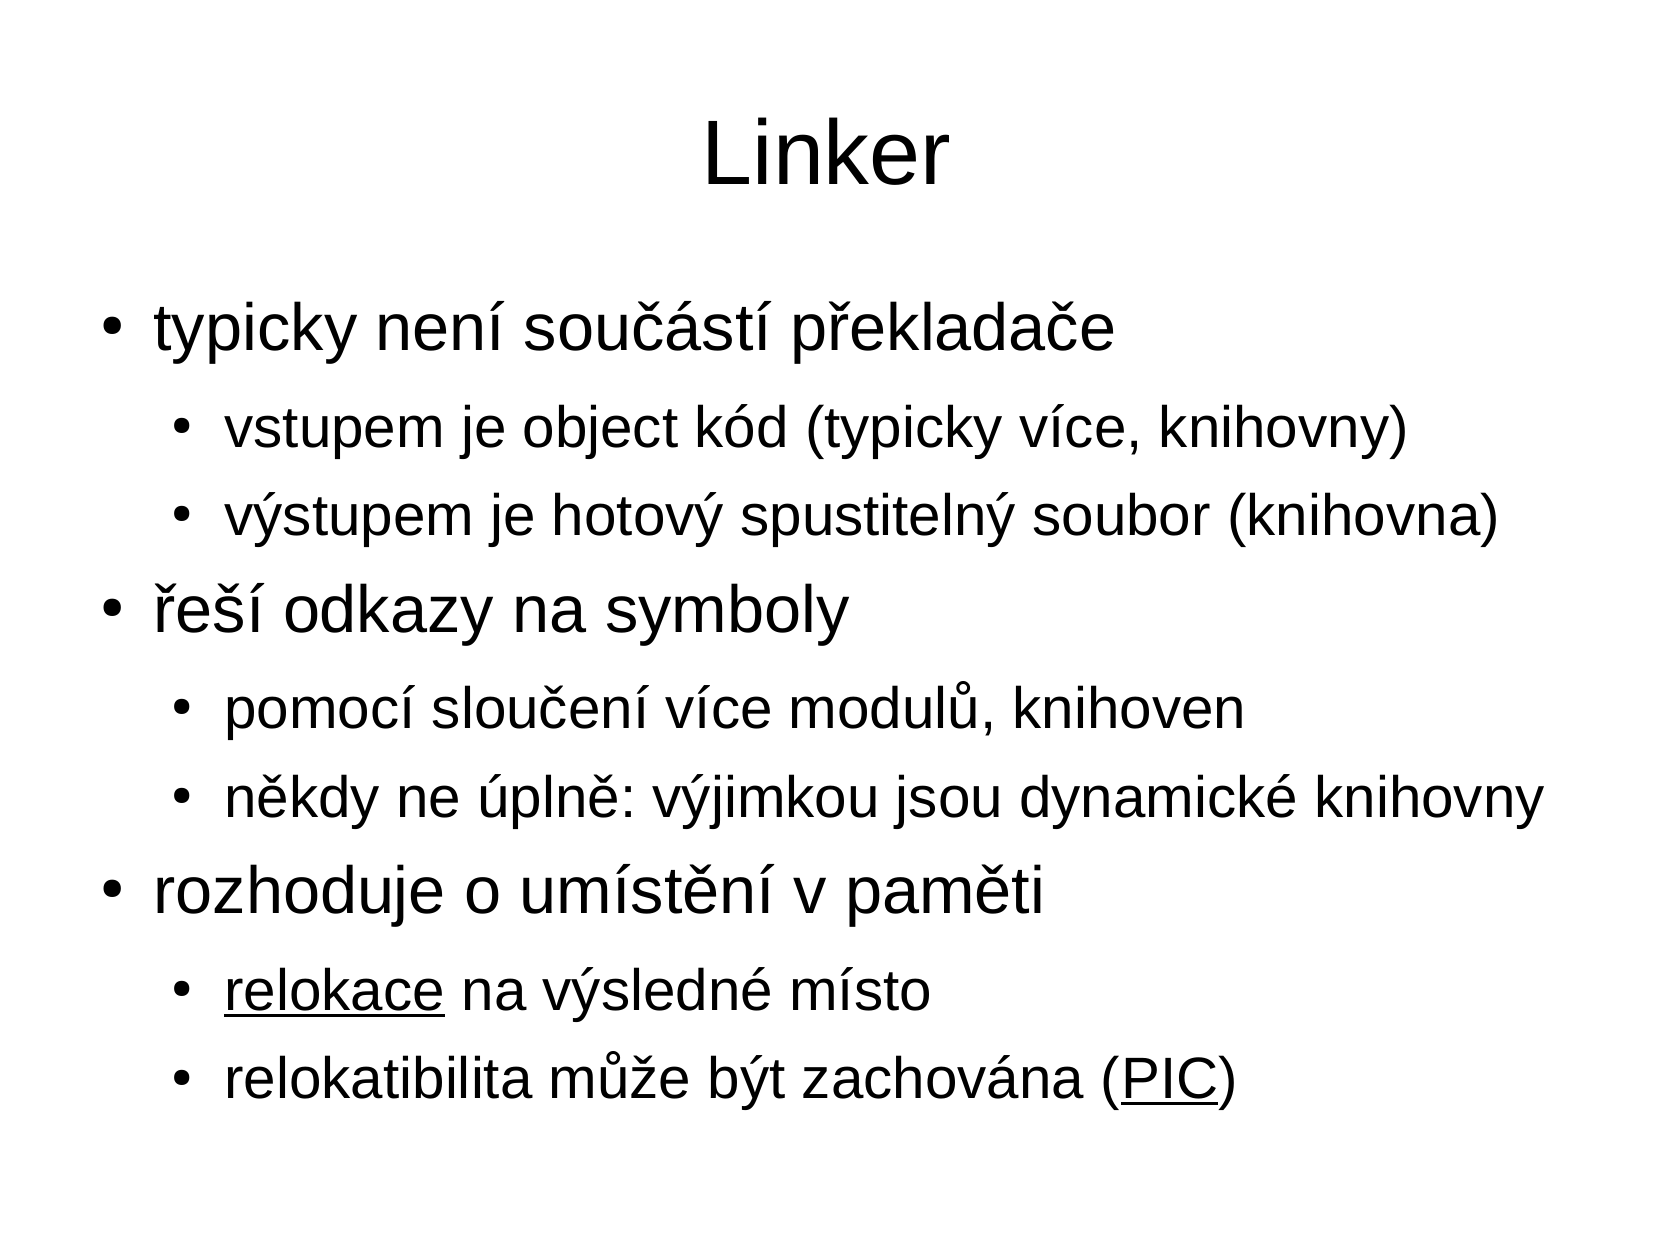

# Linker
typicky není součástí překladače
vstupem je object kód (typicky více, knihovny)
výstupem je hotový spustitelný soubor (knihovna)
řeší odkazy na symboly
pomocí sloučení více modulů, knihoven
někdy ne úplně: výjimkou jsou dynamické knihovny
rozhoduje o umístění v paměti
relokace na výsledné místo
relokatibilita může být zachována (PIC)